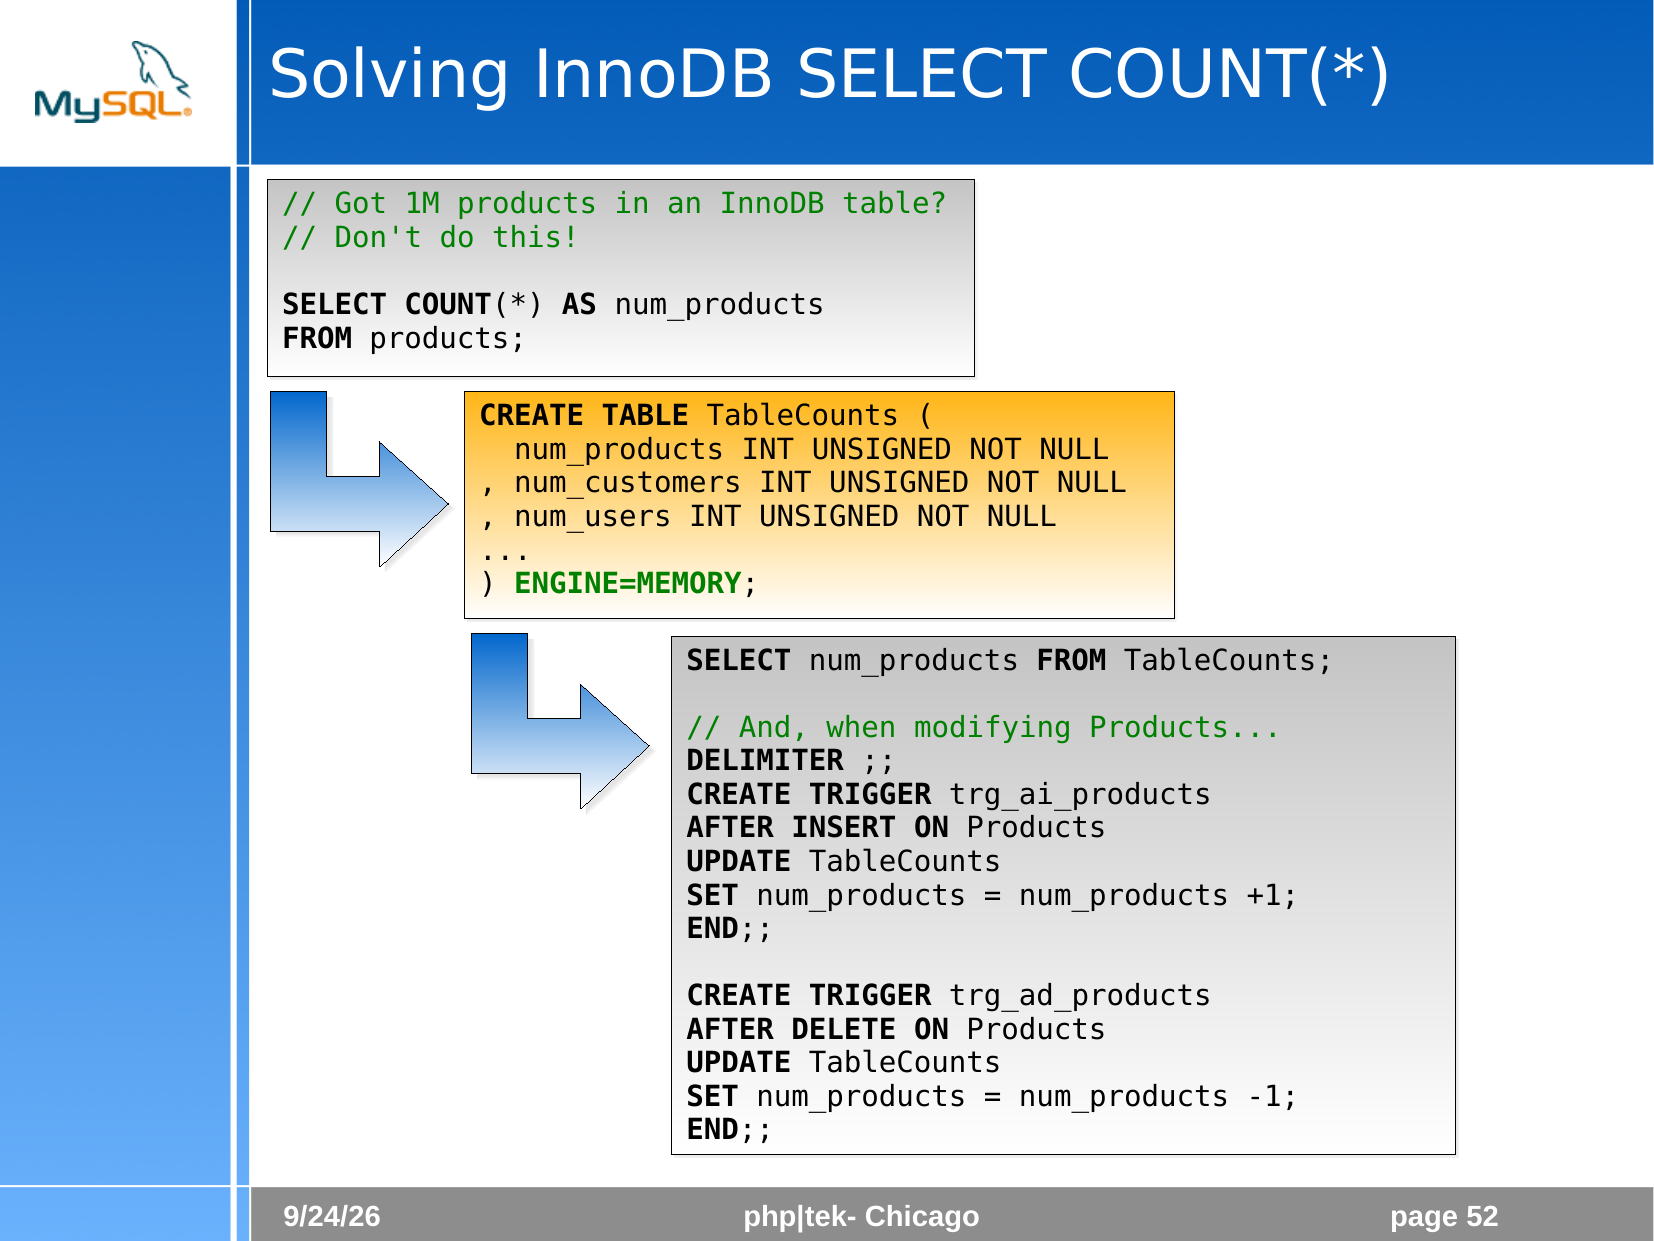

# Solving InnoDB SELECT COUNT(*)
// Got 1M products in an InnoDB table?
// Don't do this!
SELECT COUNT(*) AS num_products
FROM products;
CREATE TABLE TableCounts (
 num_products INT UNSIGNED NOT NULL
, num_customers INT UNSIGNED NOT NULL
, num_users INT UNSIGNED NOT NULL
...
) ENGINE=MEMORY;
SELECT num_products FROM TableCounts;
// And, when modifying Products...
DELIMITER ;;
CREATE TRIGGER trg_ai_products
AFTER INSERT ON Products
UPDATE TableCounts
SET num_products = num_products +1;
END;;
CREATE TRIGGER trg_ad_products
AFTER DELETE ON Products
UPDATE TableCounts
SET num_products = num_products -1;
END;;